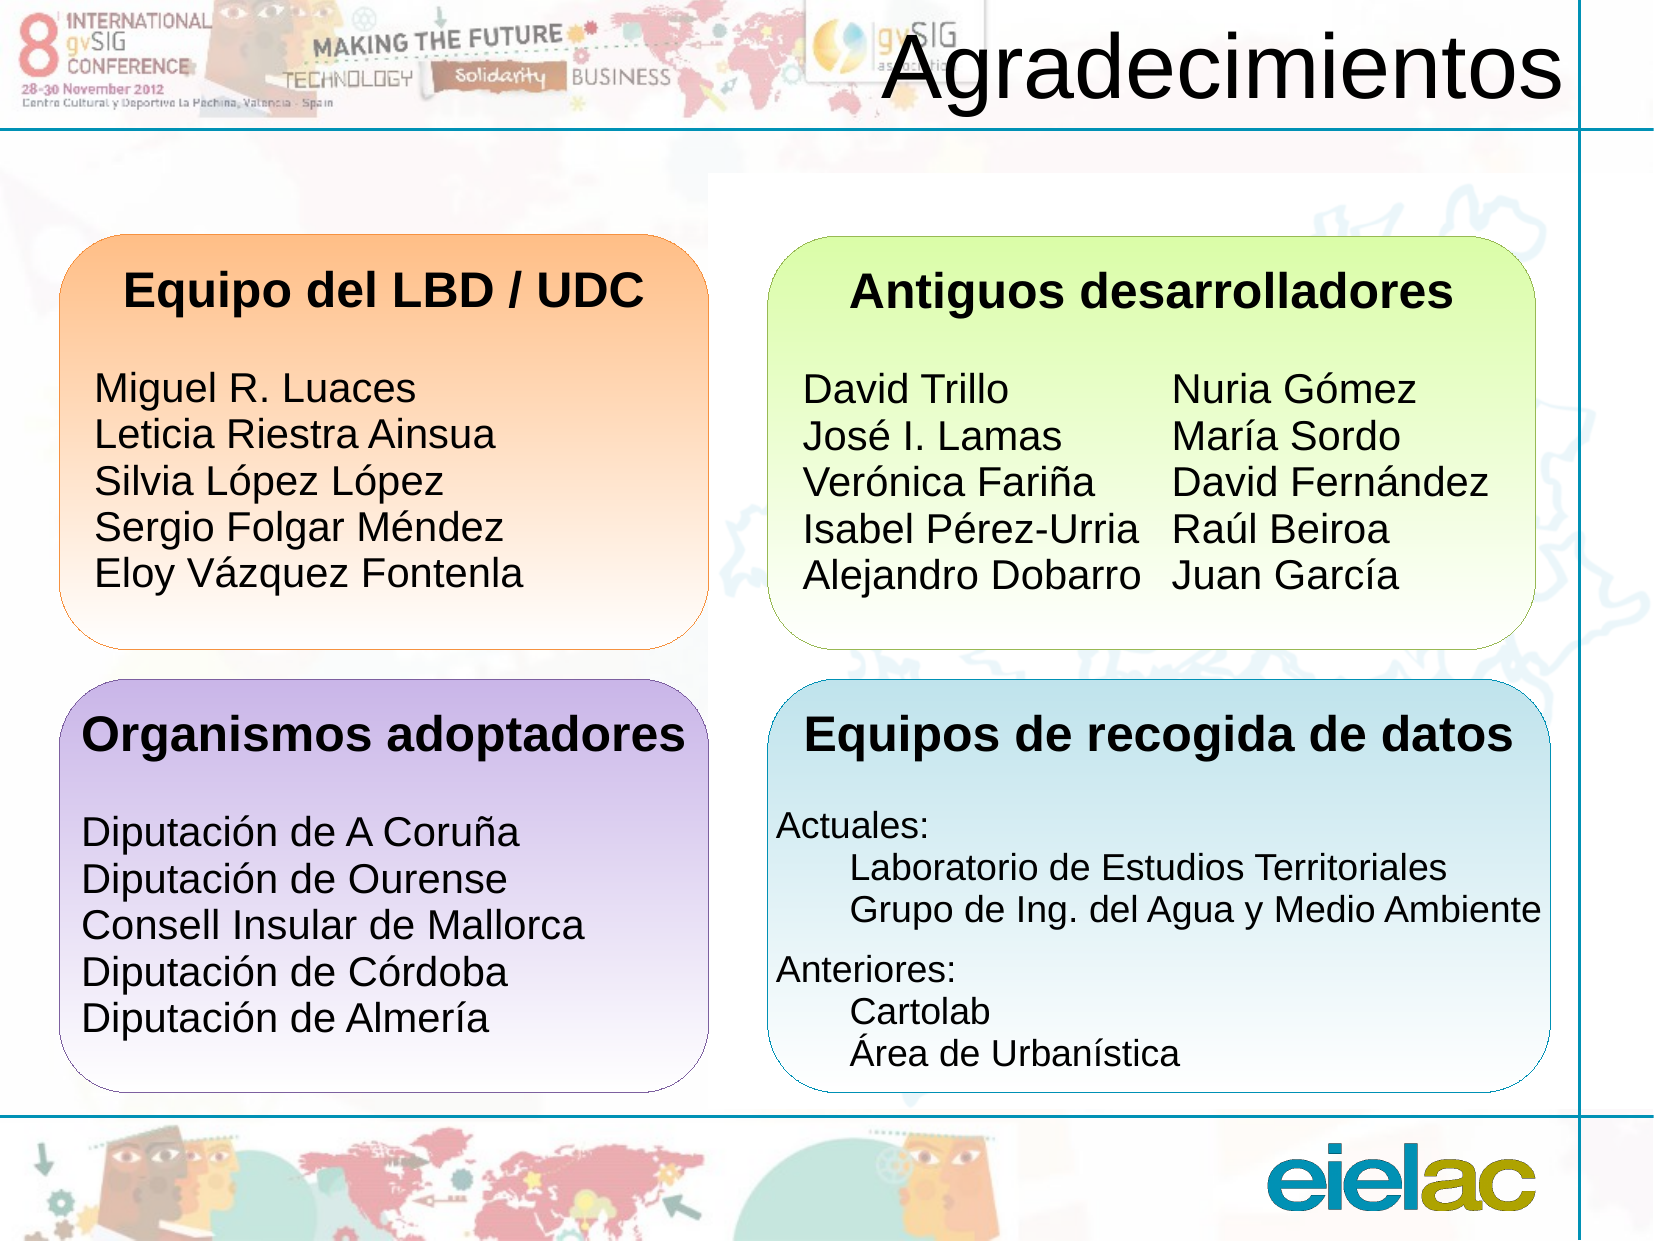

# Agradecimientos
Equipo del LBD / UDC
Miguel R. Luaces
Leticia Riestra Ainsua
Silvia López López
Sergio Folgar Méndez
Eloy Vázquez Fontenla
Antiguos desarrolladores
David Trillo			Nuria Gómez
José I. Lamas		María Sordo
Verónica Fariña		David Fernández
Isabel Pérez-Urria	Raúl Beiroa
Alejandro Dobarro	Juan García
Organismos adoptadores
Diputación de A Coruña
Diputación de Ourense
Consell Insular de Mallorca
Diputación de Córdoba
Diputación de Almería
Equipos de recogida de datos
Actuales:
	Laboratorio de Estudios Territoriales
	Grupo de Ing. del Agua y Medio Ambiente
Anteriores:
	Cartolab
	Área de Urbanística